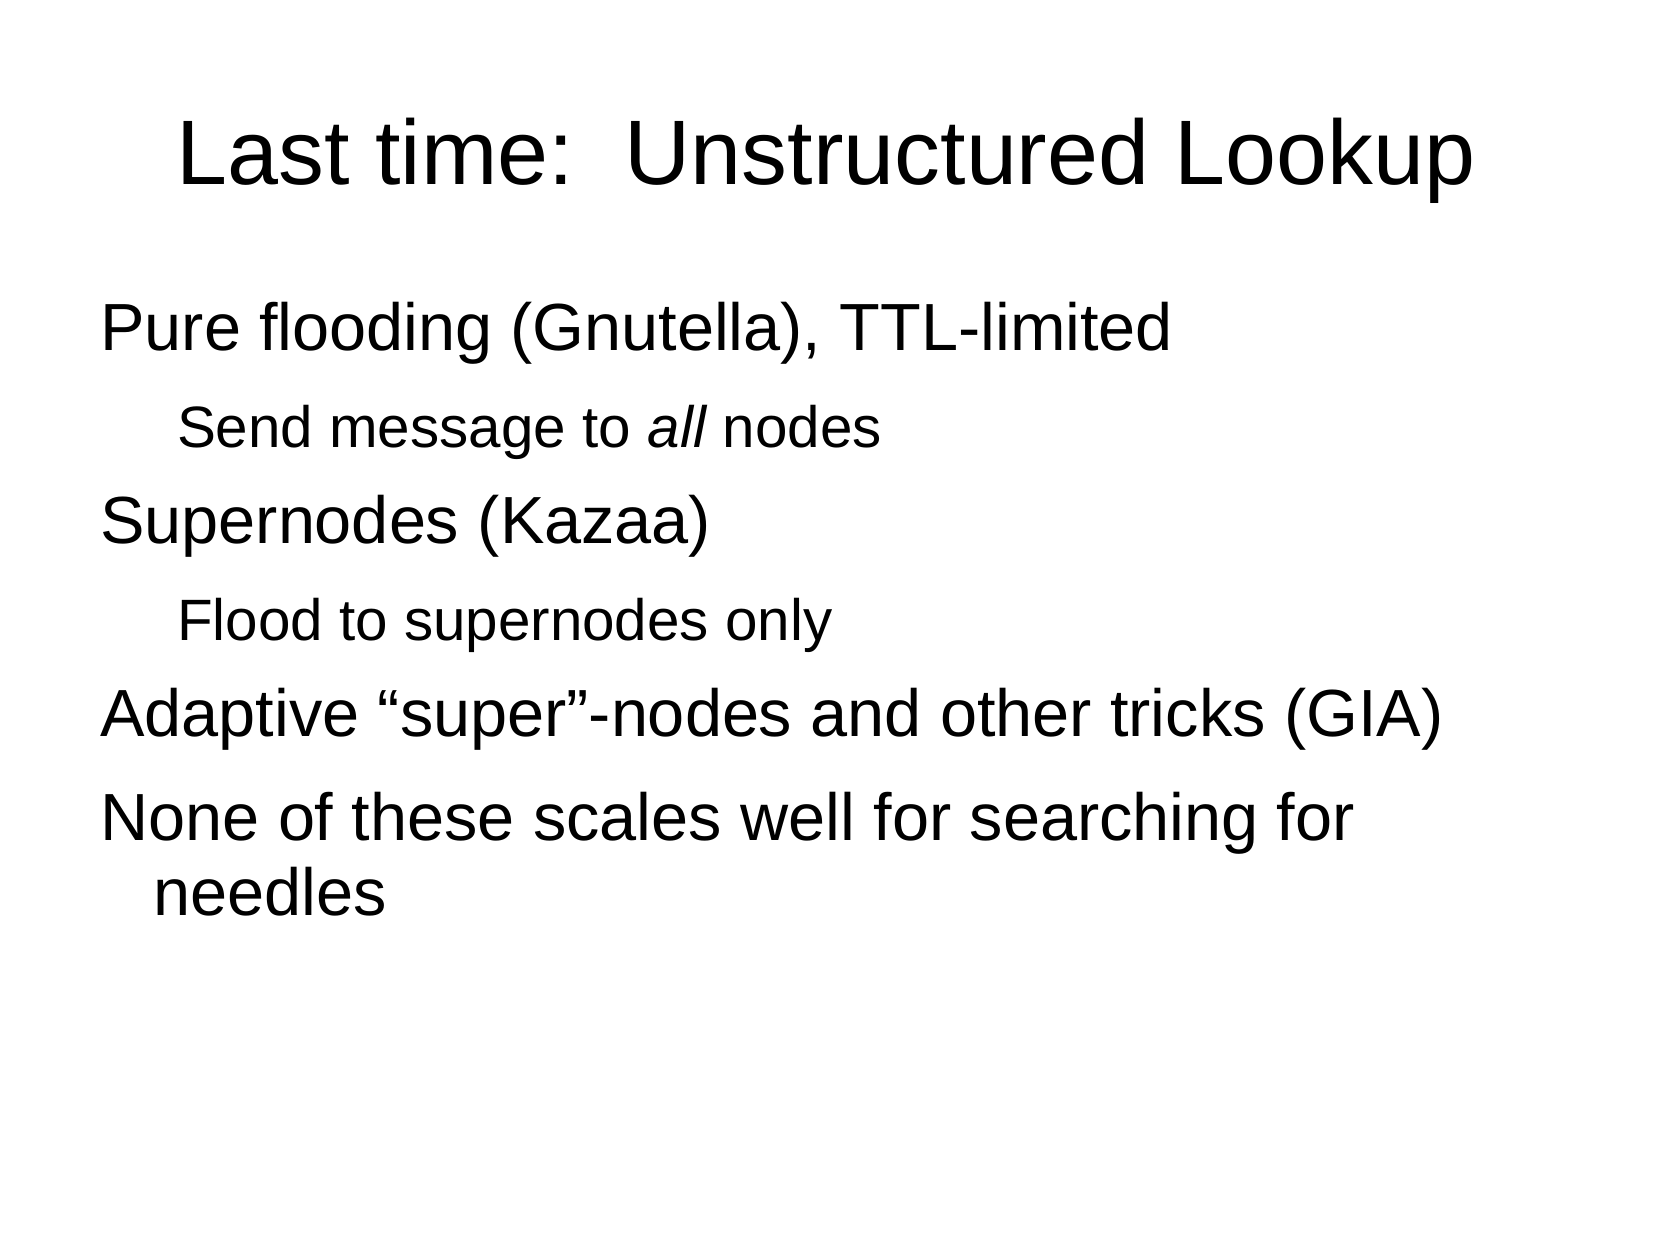

# Last time: Unstructured Lookup
Pure flooding (Gnutella), TTL-limited
Send message to all nodes
Supernodes (Kazaa)
Flood to supernodes only
Adaptive “super”-nodes and other tricks (GIA)
None of these scales well for searching for needles